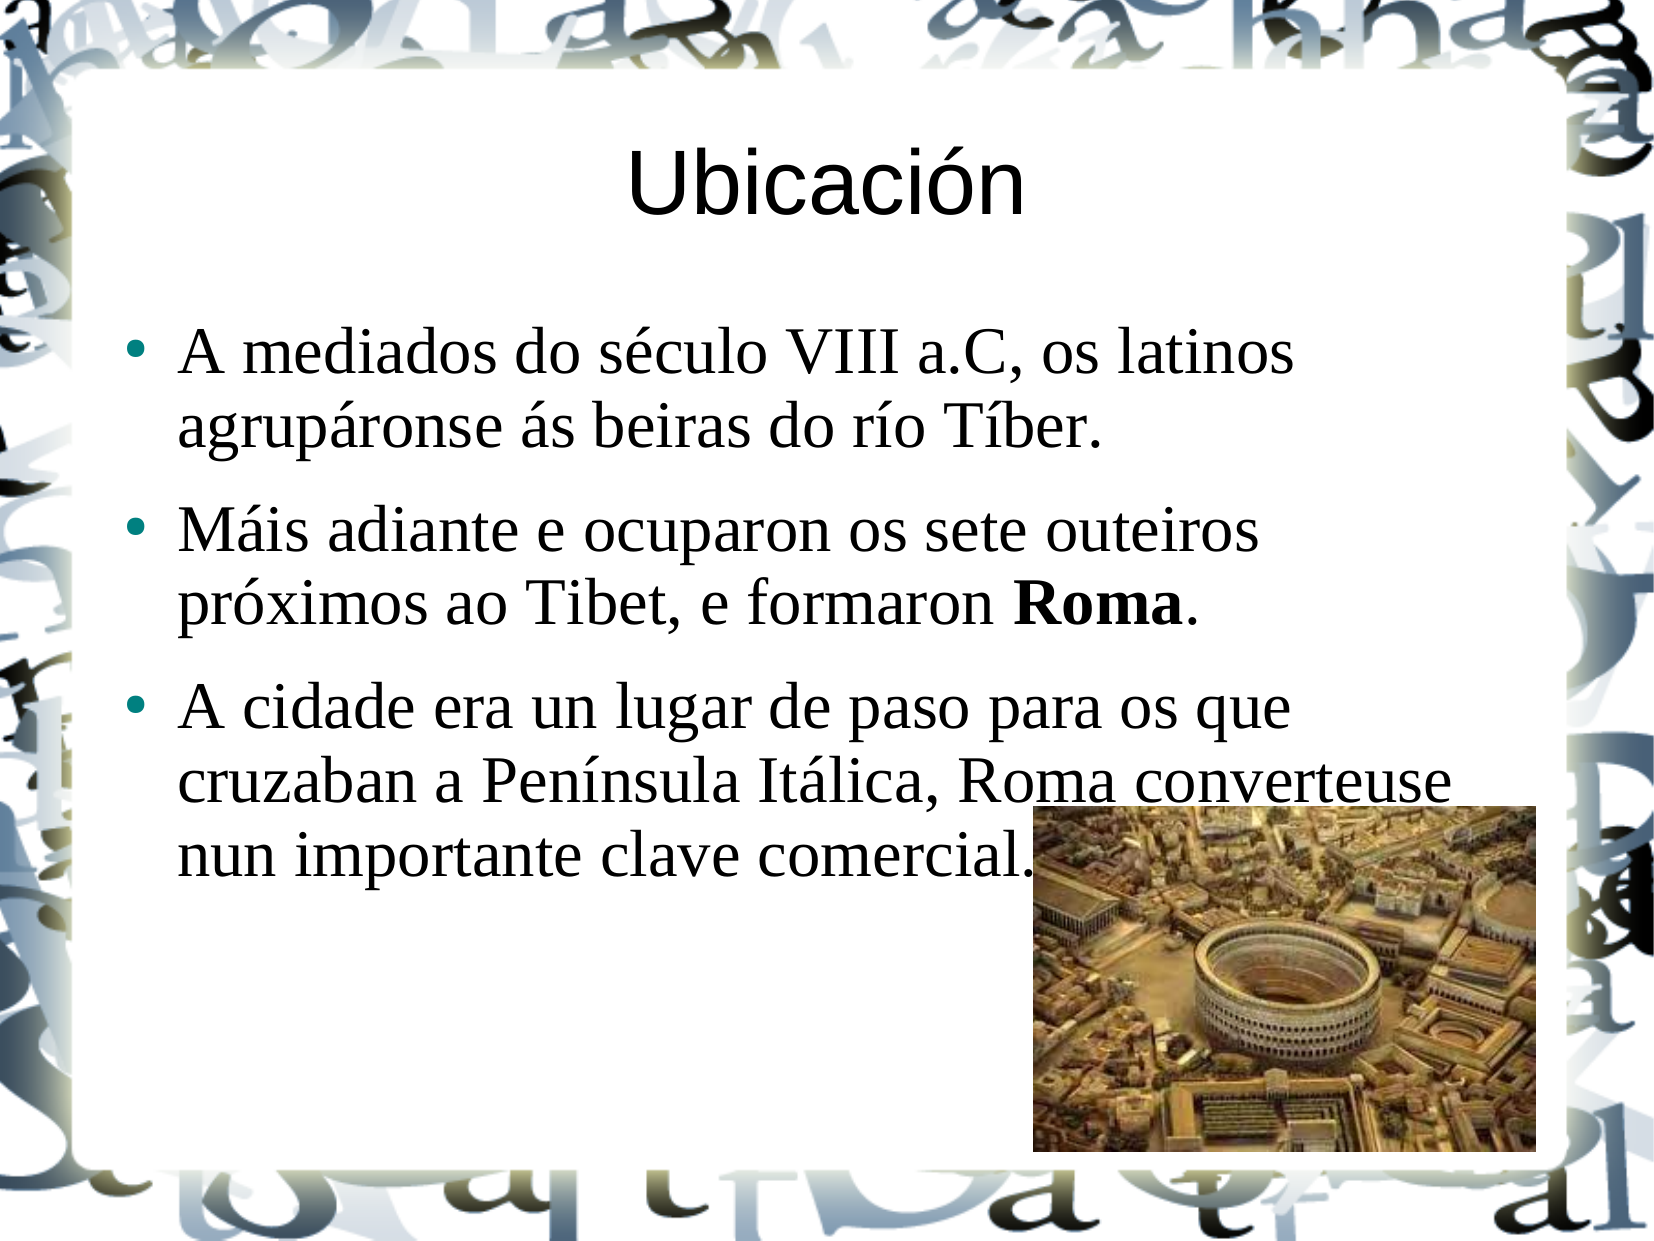

# Ubicación
A mediados do século VIII a.C, os latinos agrupáronse ás beiras do río Tíber.
Máis adiante e ocuparon os sete outeiros próximos ao Tibet, e formaron Roma.
A cidade era un lugar de paso para os que cruzaban a Península Itálica, Roma converteuse nun importante clave comercial.